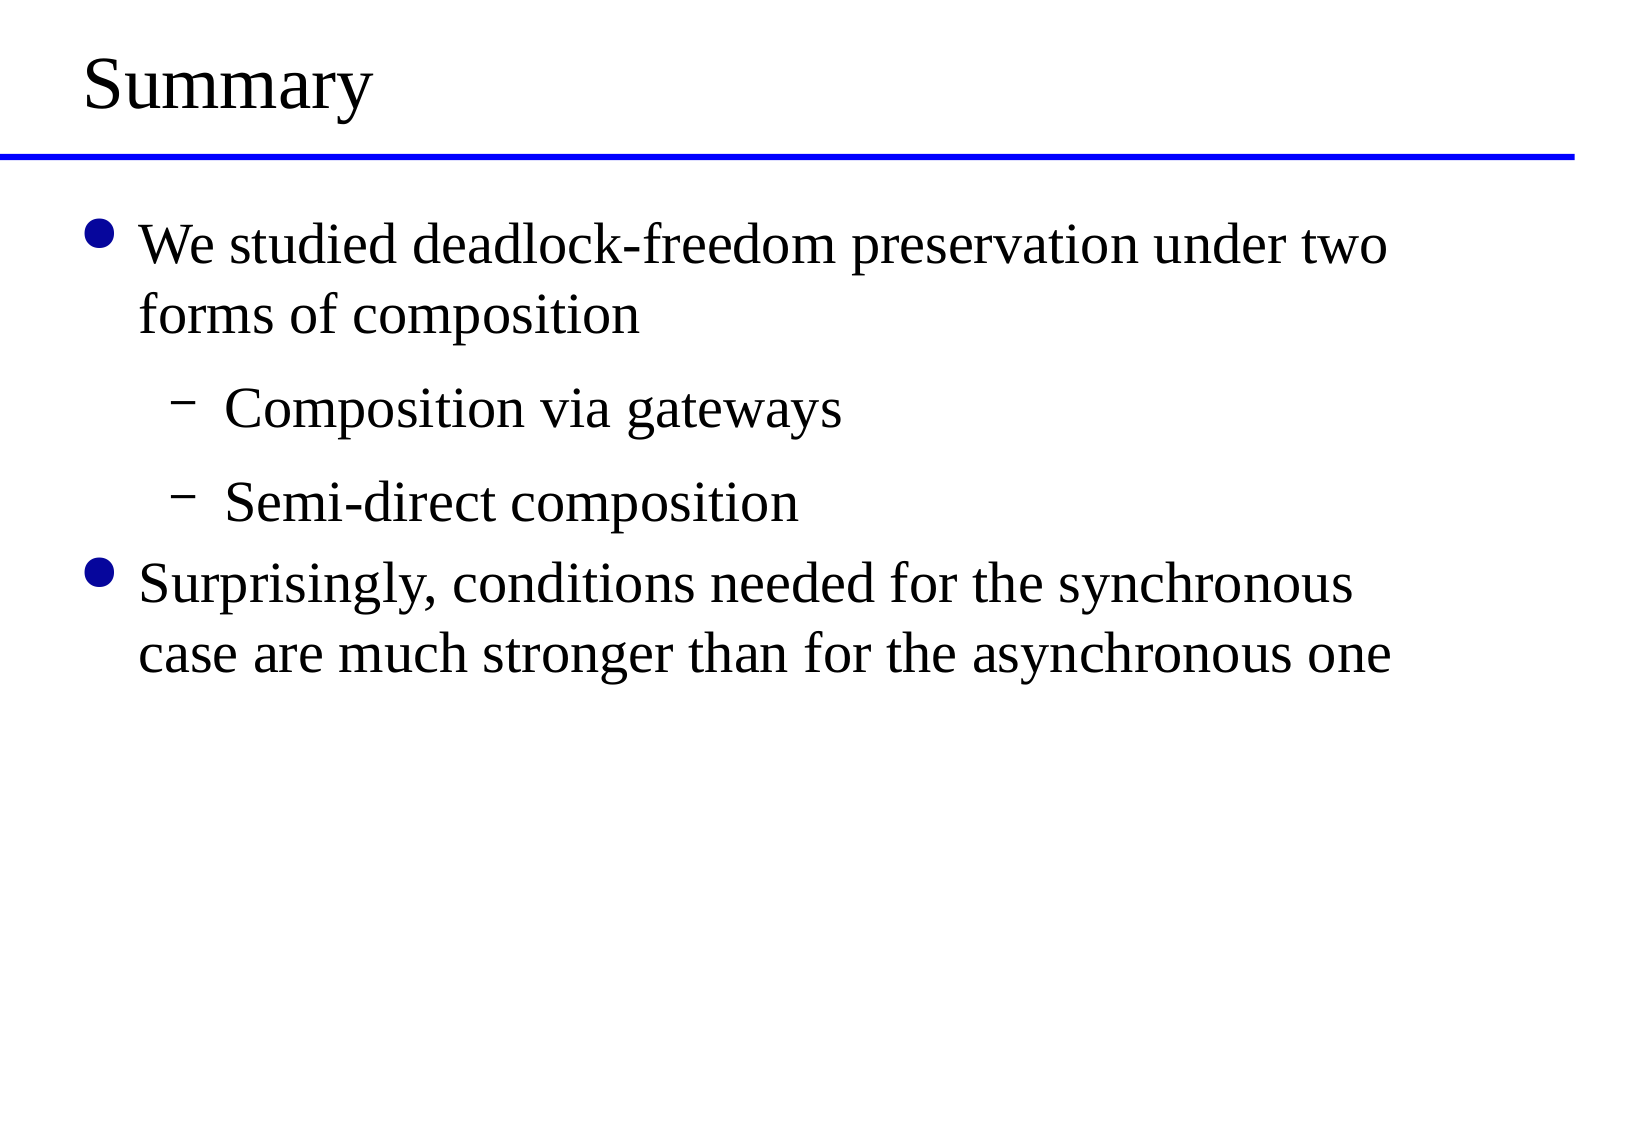

# Summary
We studied deadlock-freedom preservation under two forms of composition
Composition via gateways
Semi-direct composition
Surprisingly, conditions needed for the synchronous case are much stronger than for the asynchronous one